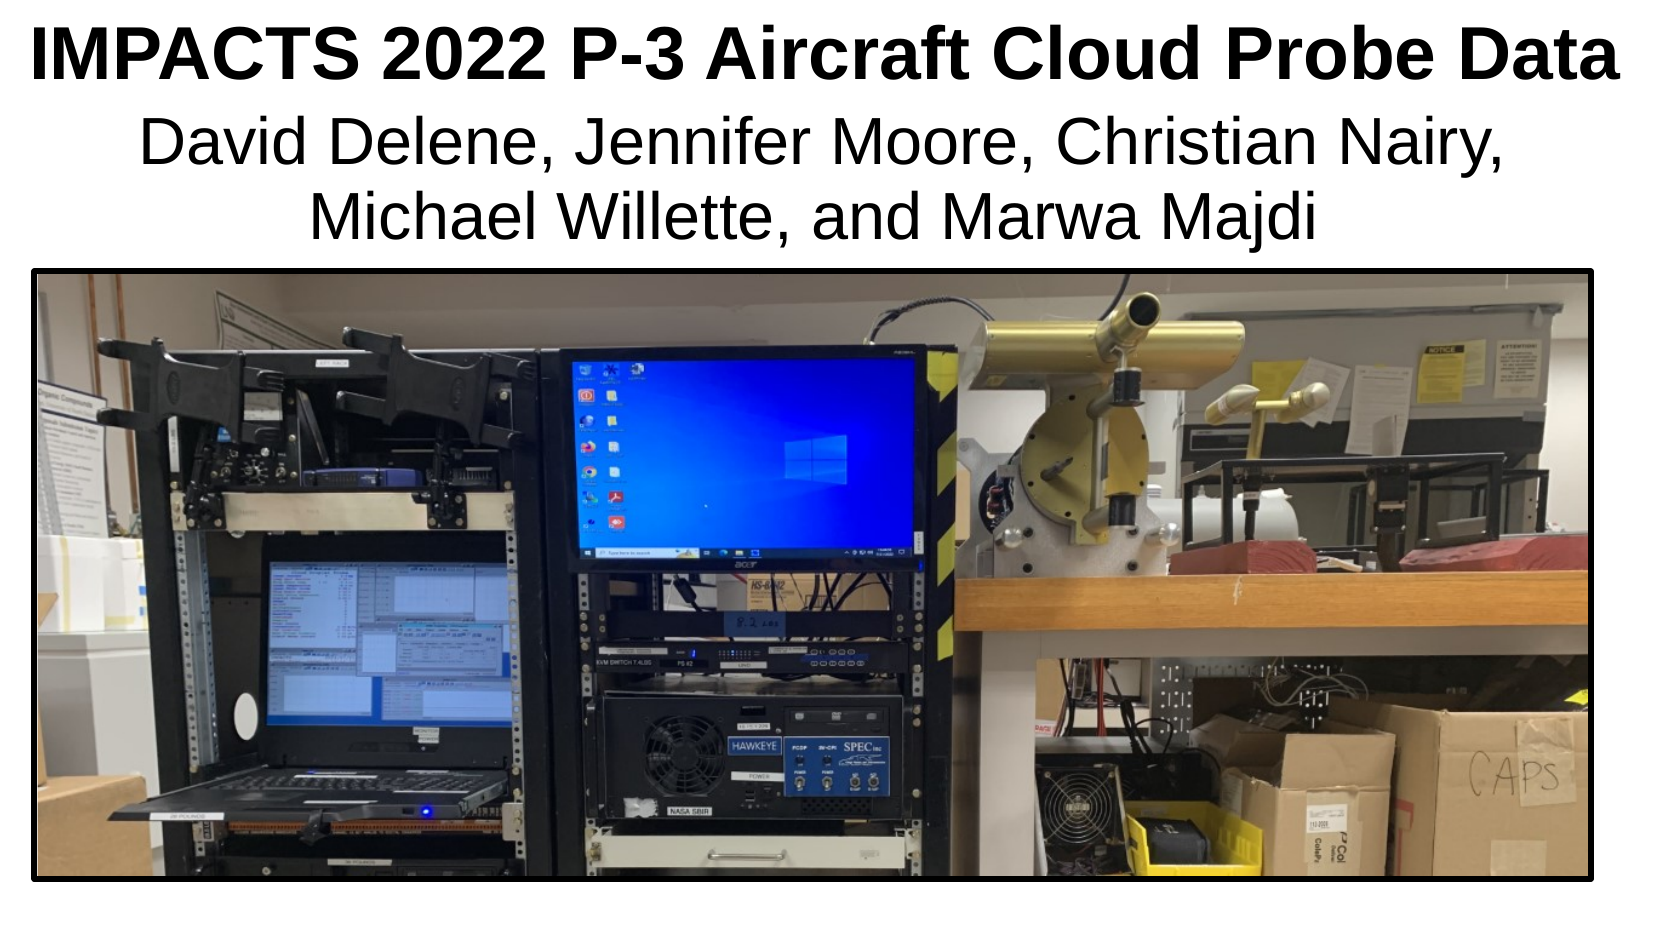

IMPACTS 2022 P-3 Aircraft Cloud Probe Data
David Delene, Jennifer Moore, Christian Nairy, Michael Willette, and Marwa Majdi